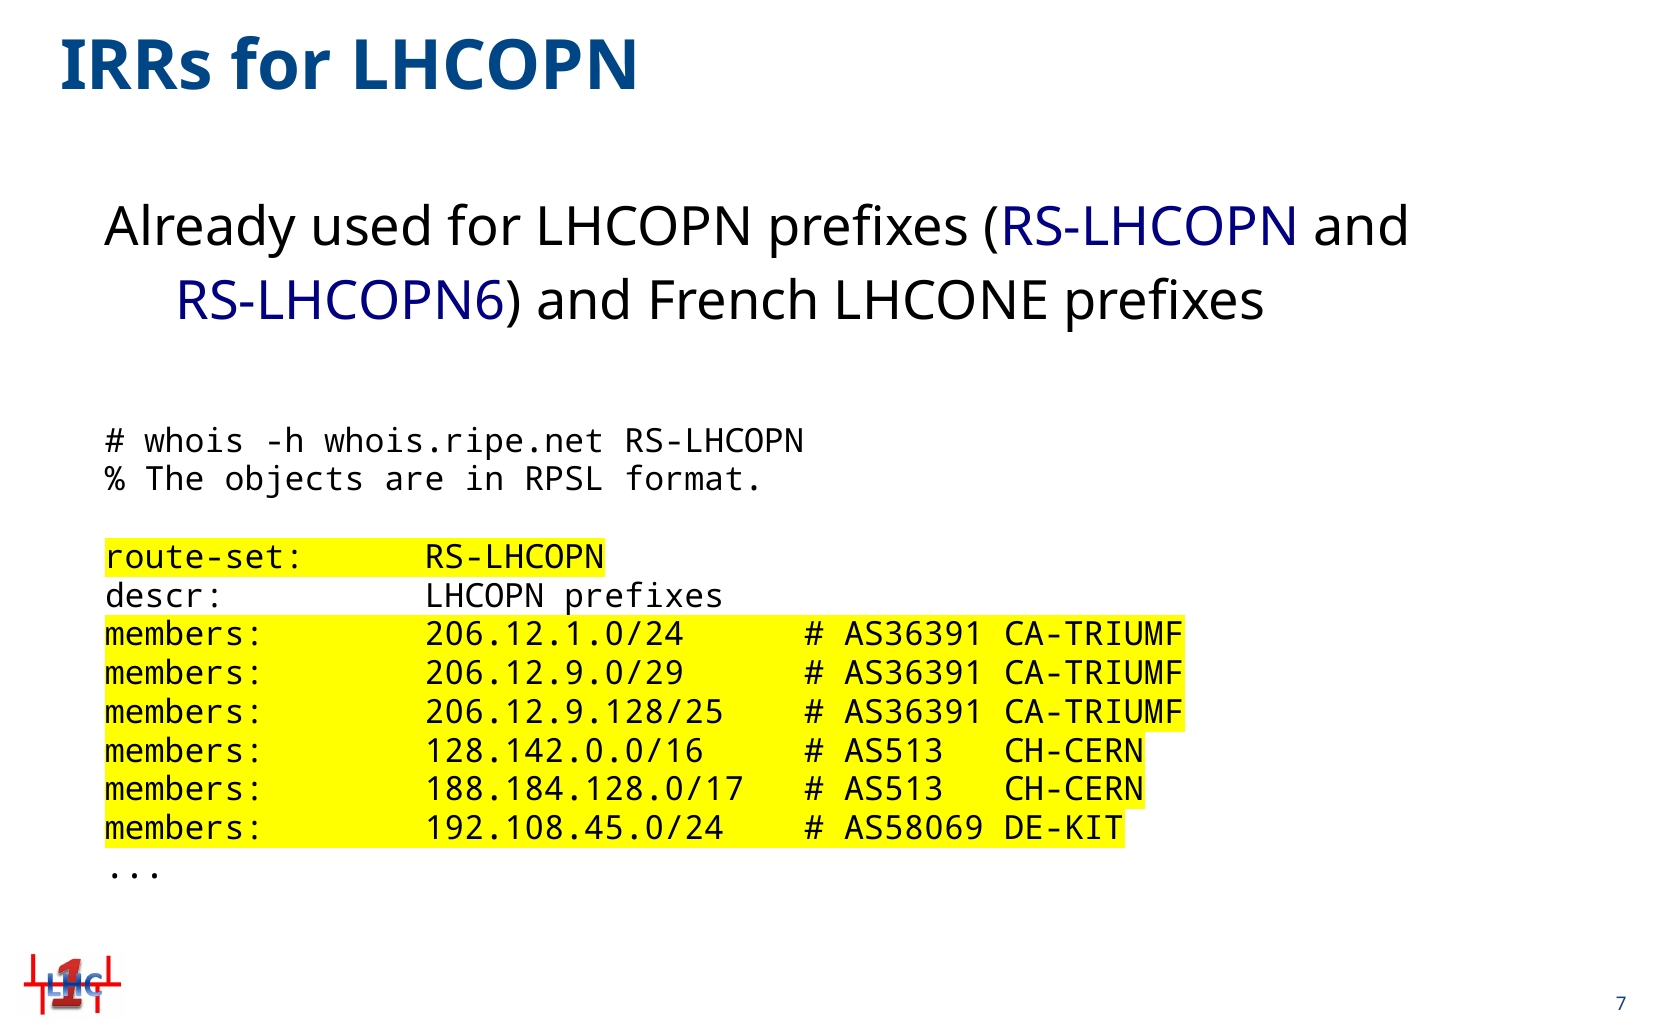

# IRRs for LHCOPN
Already used for LHCOPN prefixes (RS-LHCOPN and RS-LHCOPN6) and French LHCONE prefixes
# whois -h whois.ripe.net RS-LHCOPN
% The objects are in RPSL format.
route-set: RS-LHCOPN
descr: LHCOPN prefixes
members: 206.12.1.0/24 # AS36391 CA-TRIUMF
members: 206.12.9.0/29 # AS36391 CA-TRIUMF
members: 206.12.9.128/25 # AS36391 CA-TRIUMF
members: 128.142.0.0/16 # AS513 CH-CERN
members: 188.184.128.0/17 # AS513 CH-CERN
members: 192.108.45.0/24 # AS58069 DE-KIT
...